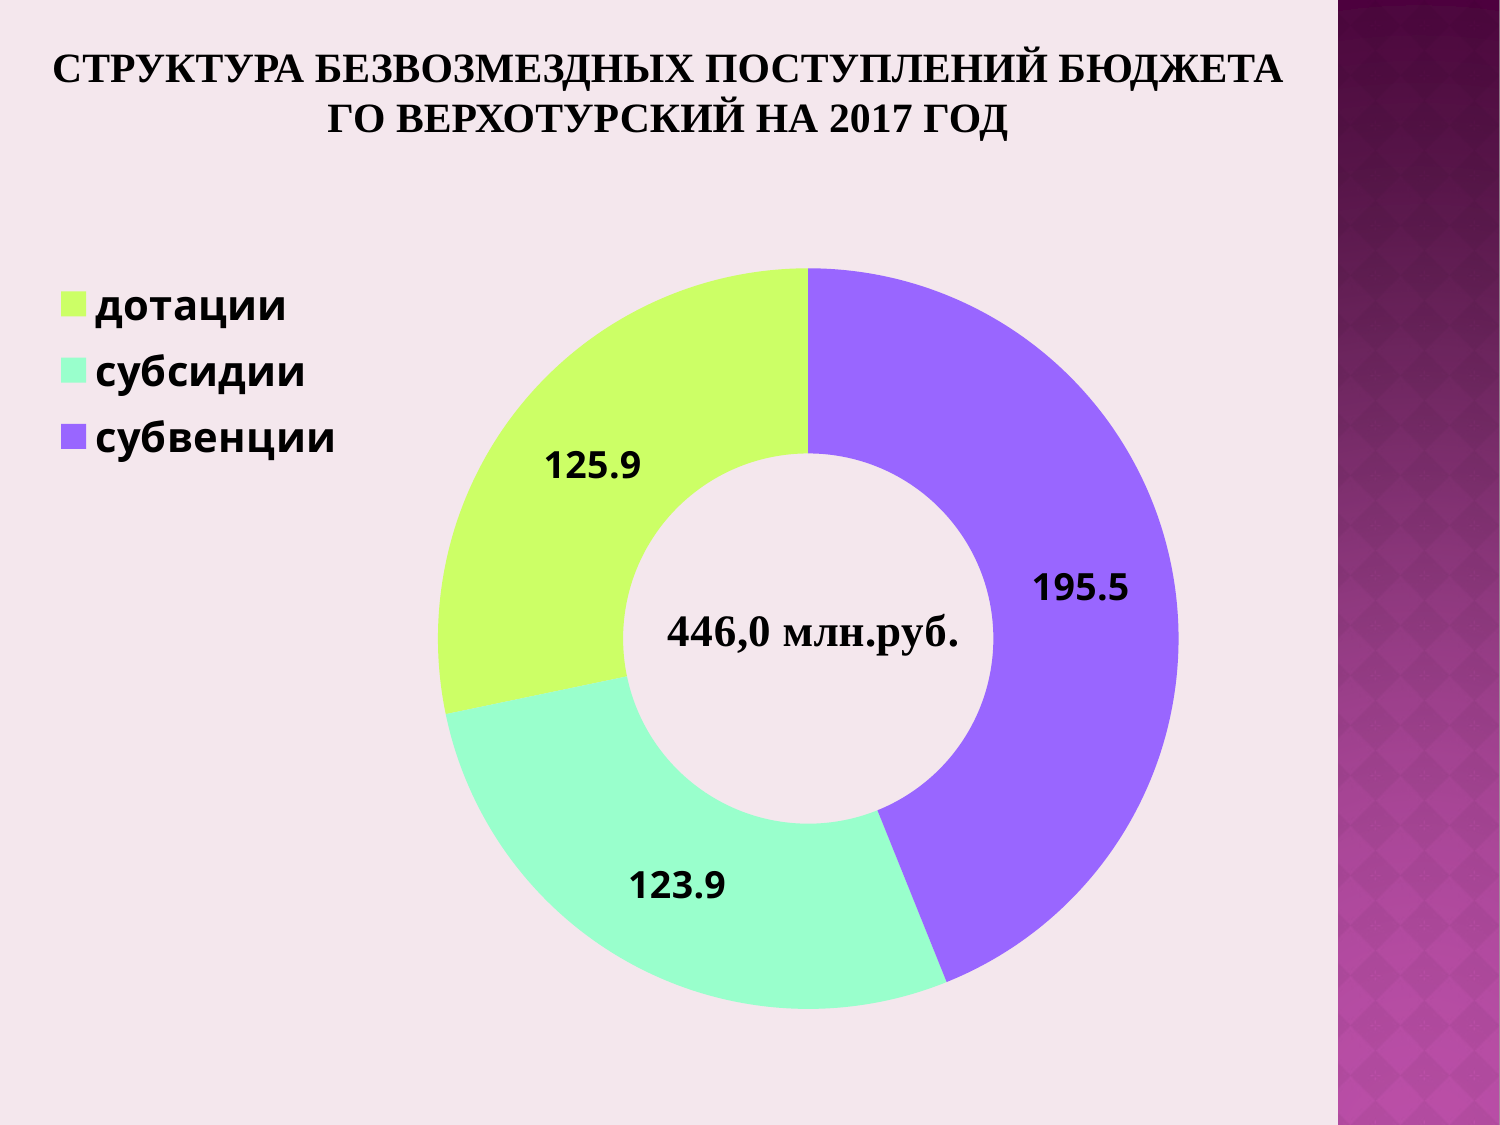

# Структура безвозмездных поступлений бюджета ГО Верхотурский на 2017 год
### Chart: 446,0 млн.руб.
| Category | 445,3 млн.руб. |
|---|---|
| дотации | 125.9 |
| субсидии | 123.9 |
| субвенции | 195.5 |